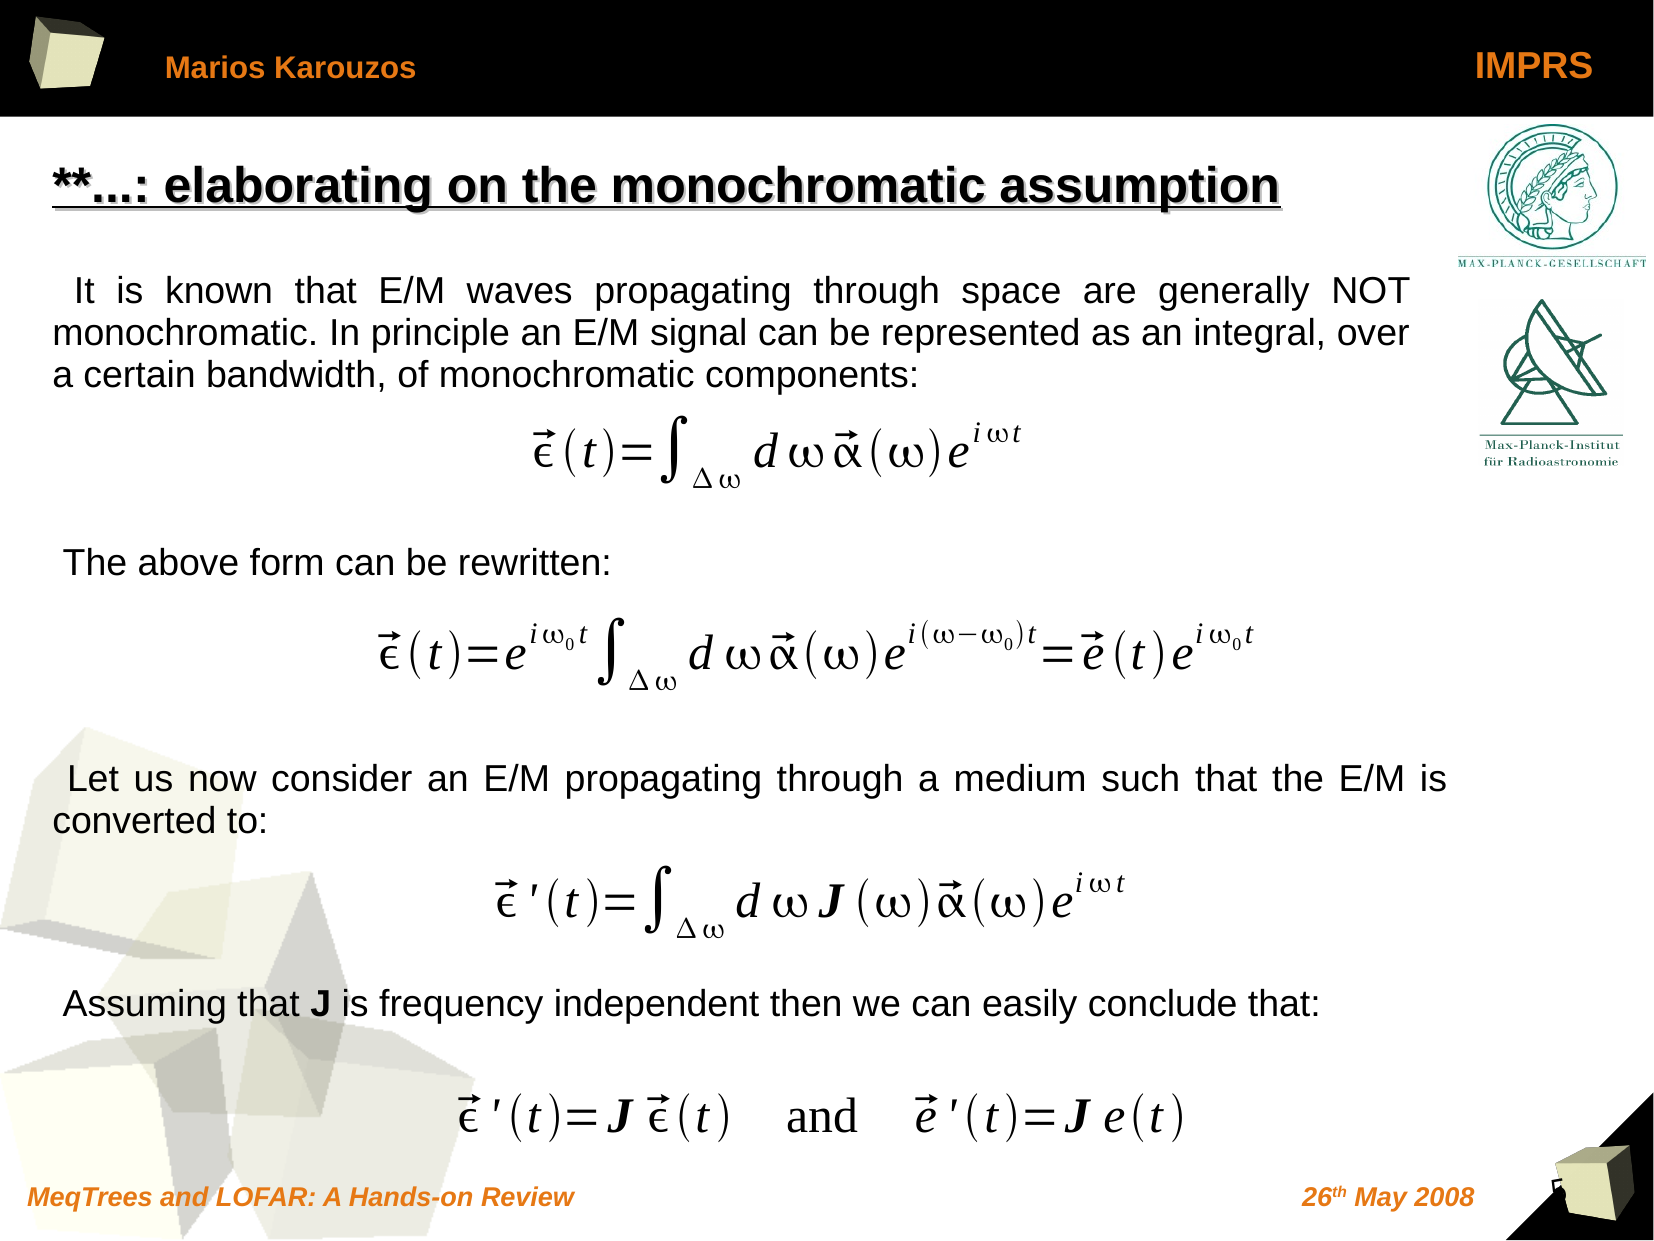

Marios Karouzos														 IMPRS
**...: elaborating on the monochromatic assumption
 It is known that E/M waves propagating through space are generally NOT monochromatic. In principle an E/M signal can be represented as an integral, over a certain bandwidth, of monochromatic components:
 The above form can be rewritten:
 Let us now consider an E/M propagating through a medium such that the E/M is converted to:
 Assuming that J is frequency independent then we can easily conclude that:
MeqTrees and LOFAR: A Hands-on Review										26th May 2008